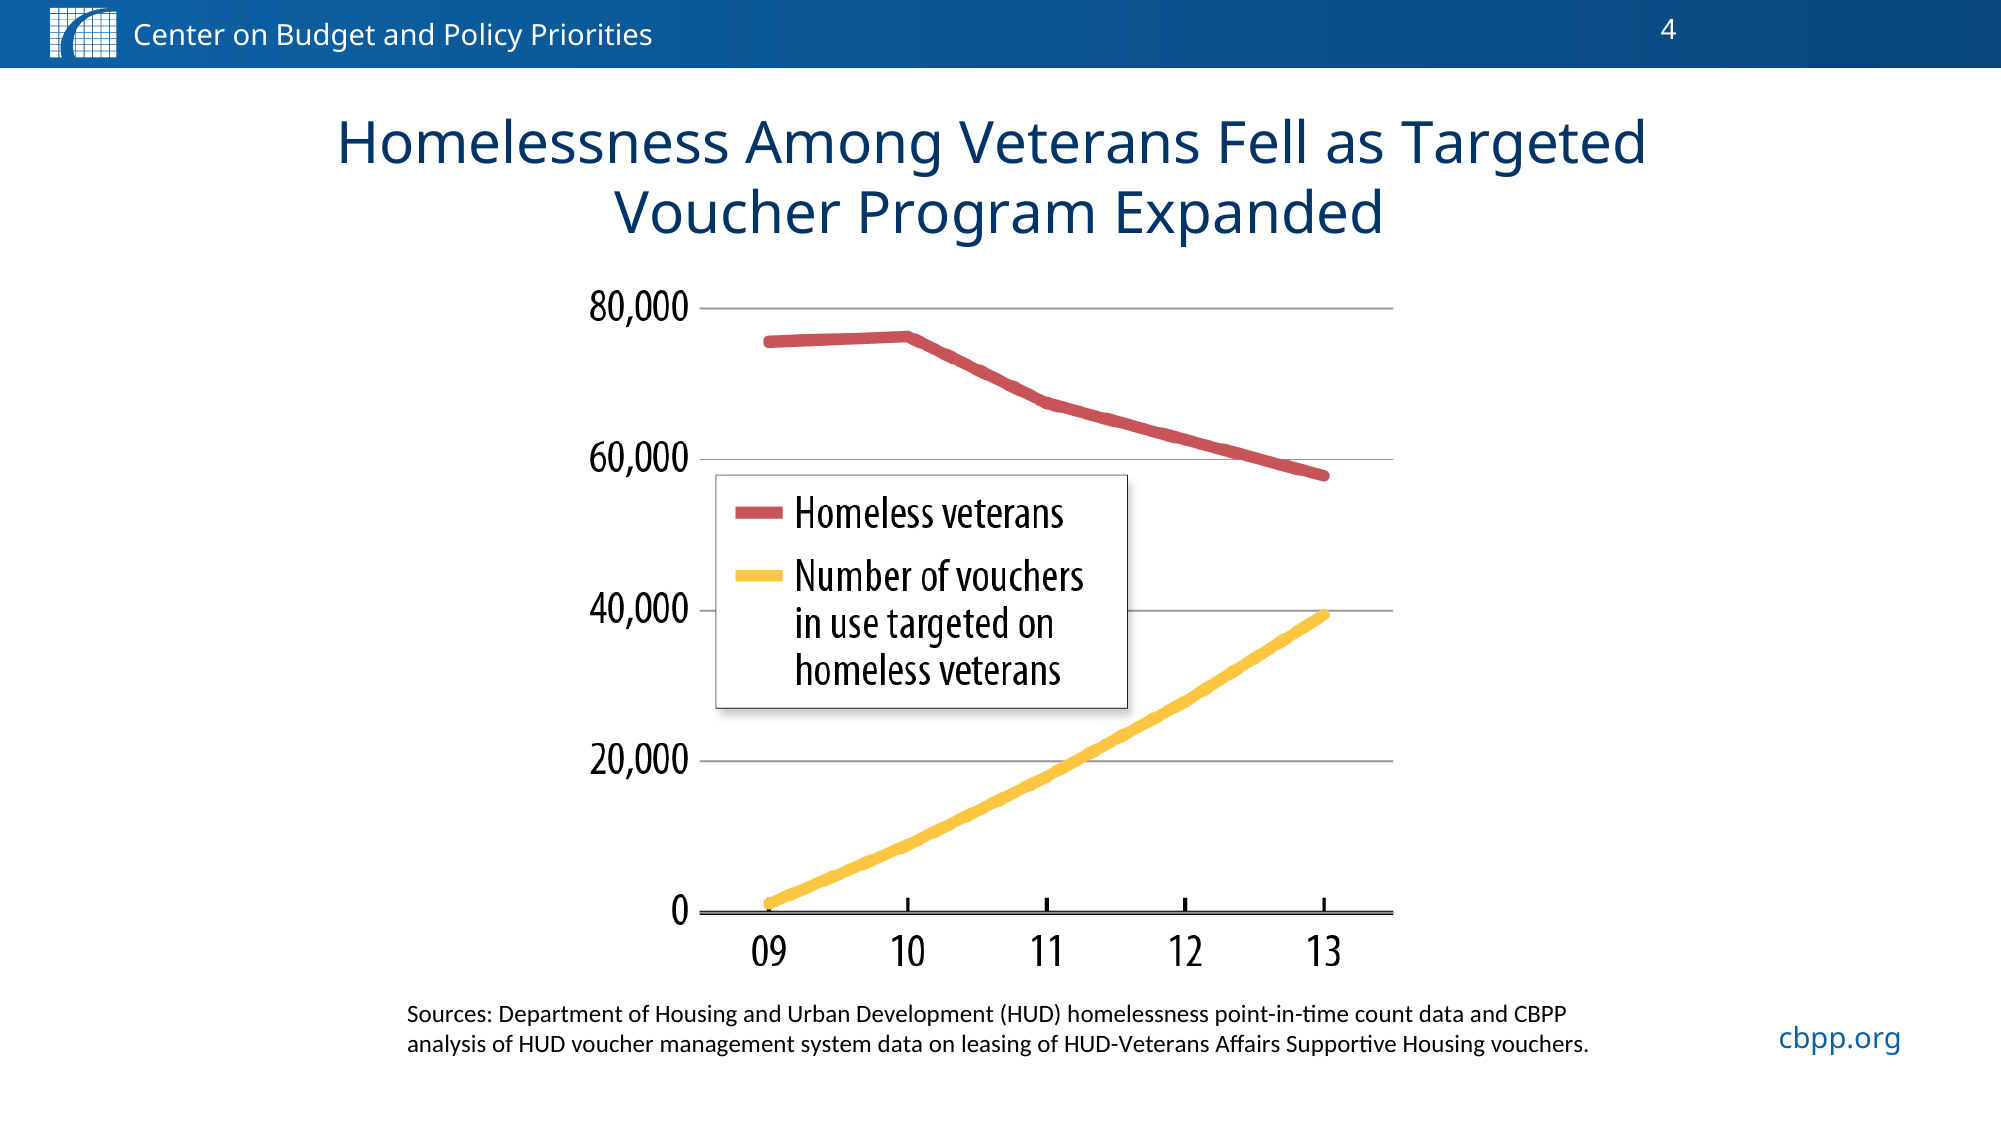

Homelessness Among Veterans Fell as Targeted
Voucher Program Expanded
Sources: Department of Housing and Urban Development (HUD) homelessness point-in-time count data and CBPP analysis of HUD voucher management system data on leasing of HUD-Veterans Affairs Supportive Housing vouchers.